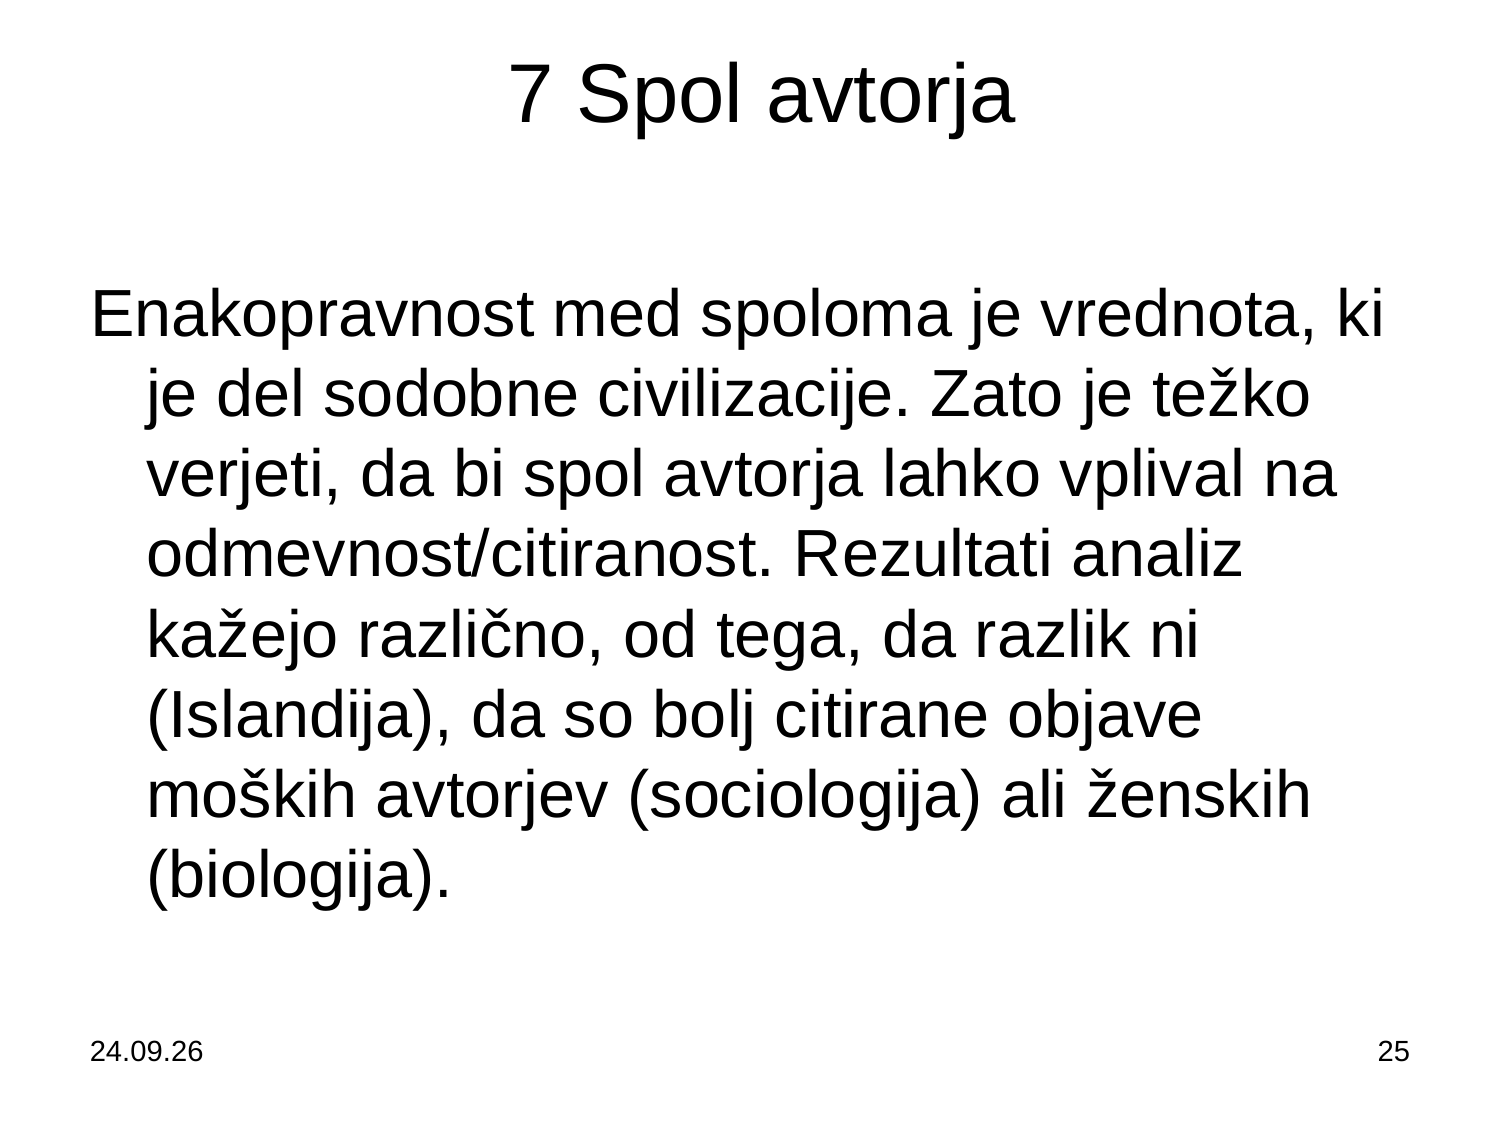

# 7 Spol avtorja
Enakopravnost med spoloma je vrednota, ki je del sodobne civilizacije. Zato je težko verjeti, da bi spol avtorja lahko vplival na odmevnost/citiranost. Rezultati analiz kažejo različno, od tega, da razlik ni (Islandija), da so bolj citirane objave moških avtorjev (sociologija) ali ženskih (biologija).